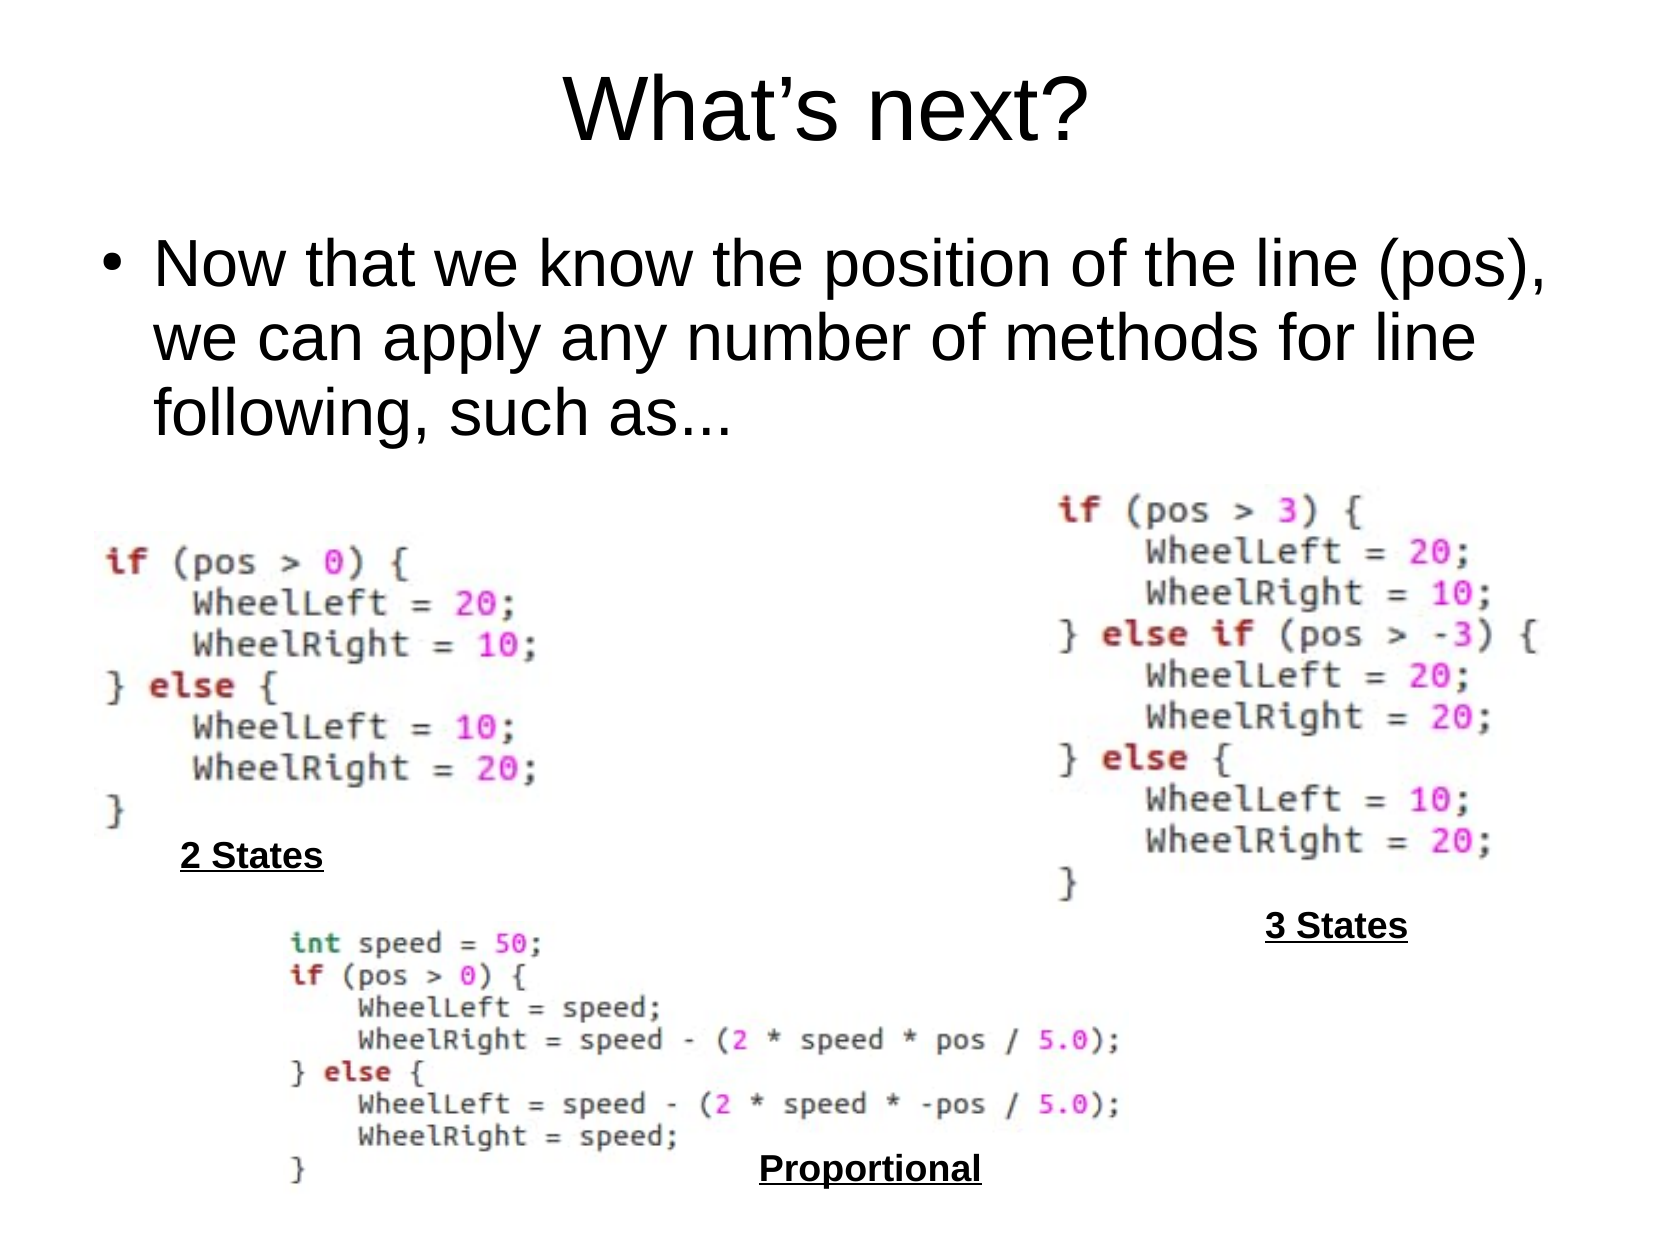

# What’s next?
Now that we know the position of the line (pos), we can apply any number of methods for line following, such as...
2 States
3 States
Proportional